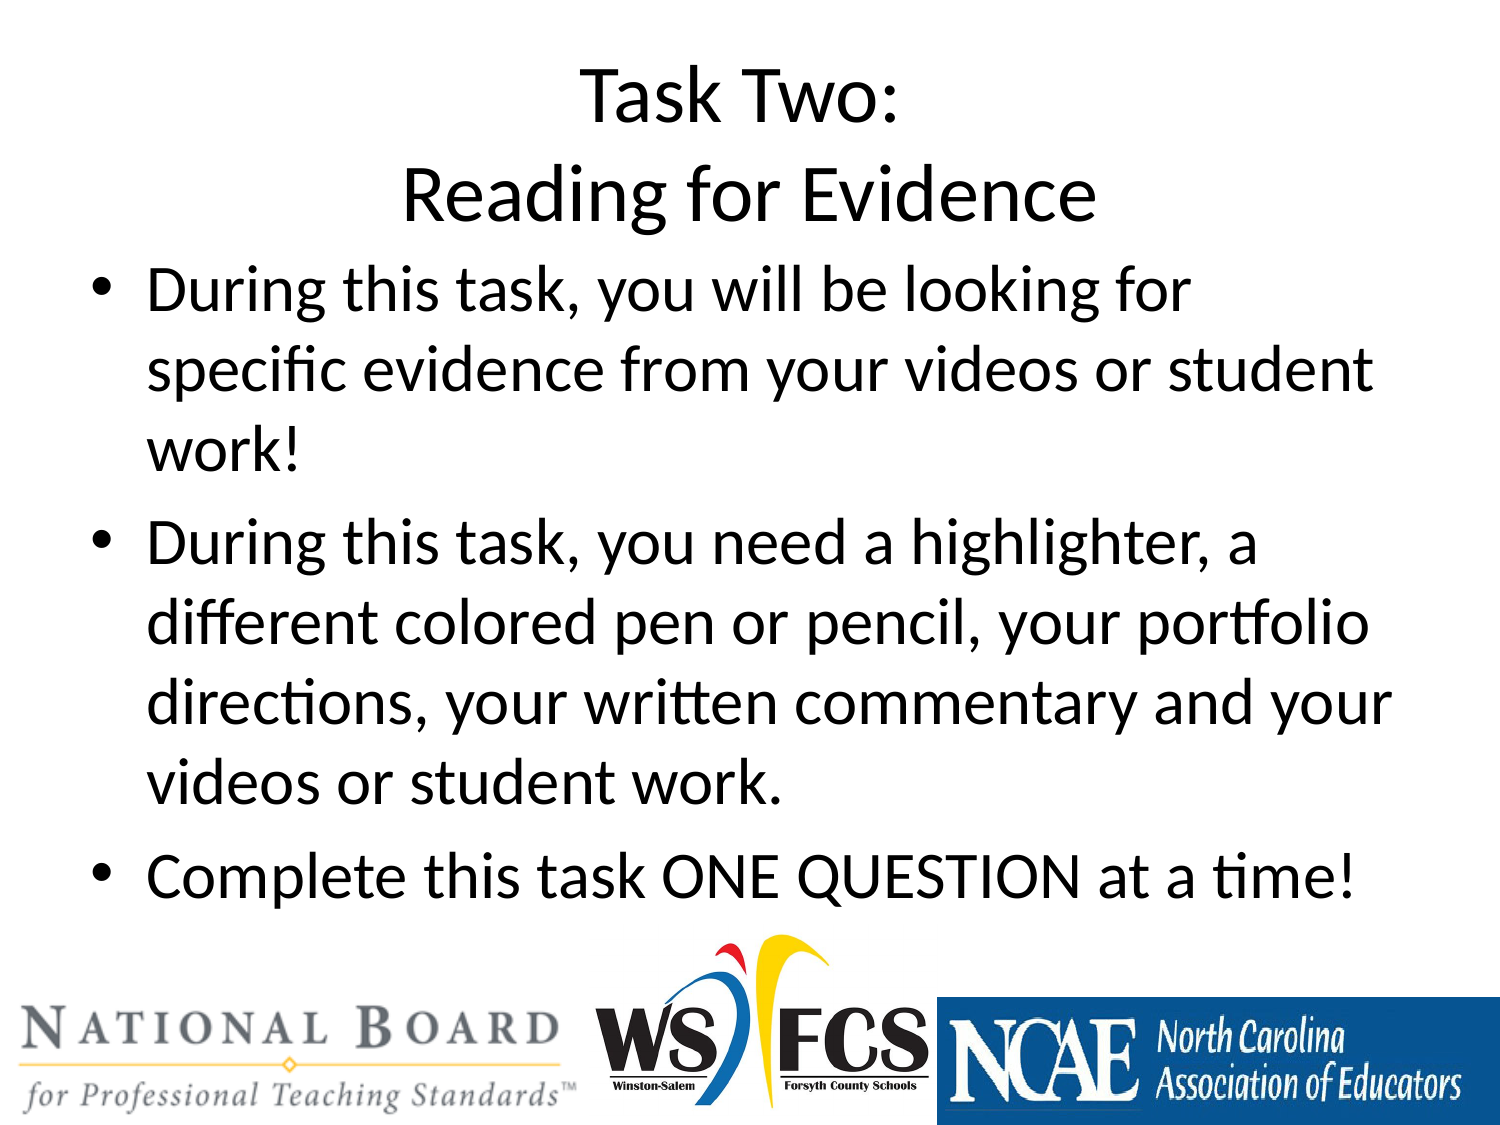

# Task Two: Reading for Evidence
During this task, you will be looking for specific evidence from your videos or student work!
During this task, you need a highlighter, a different colored pen or pencil, your portfolio directions, your written commentary and your videos or student work.
Complete this task ONE QUESTION at a time!